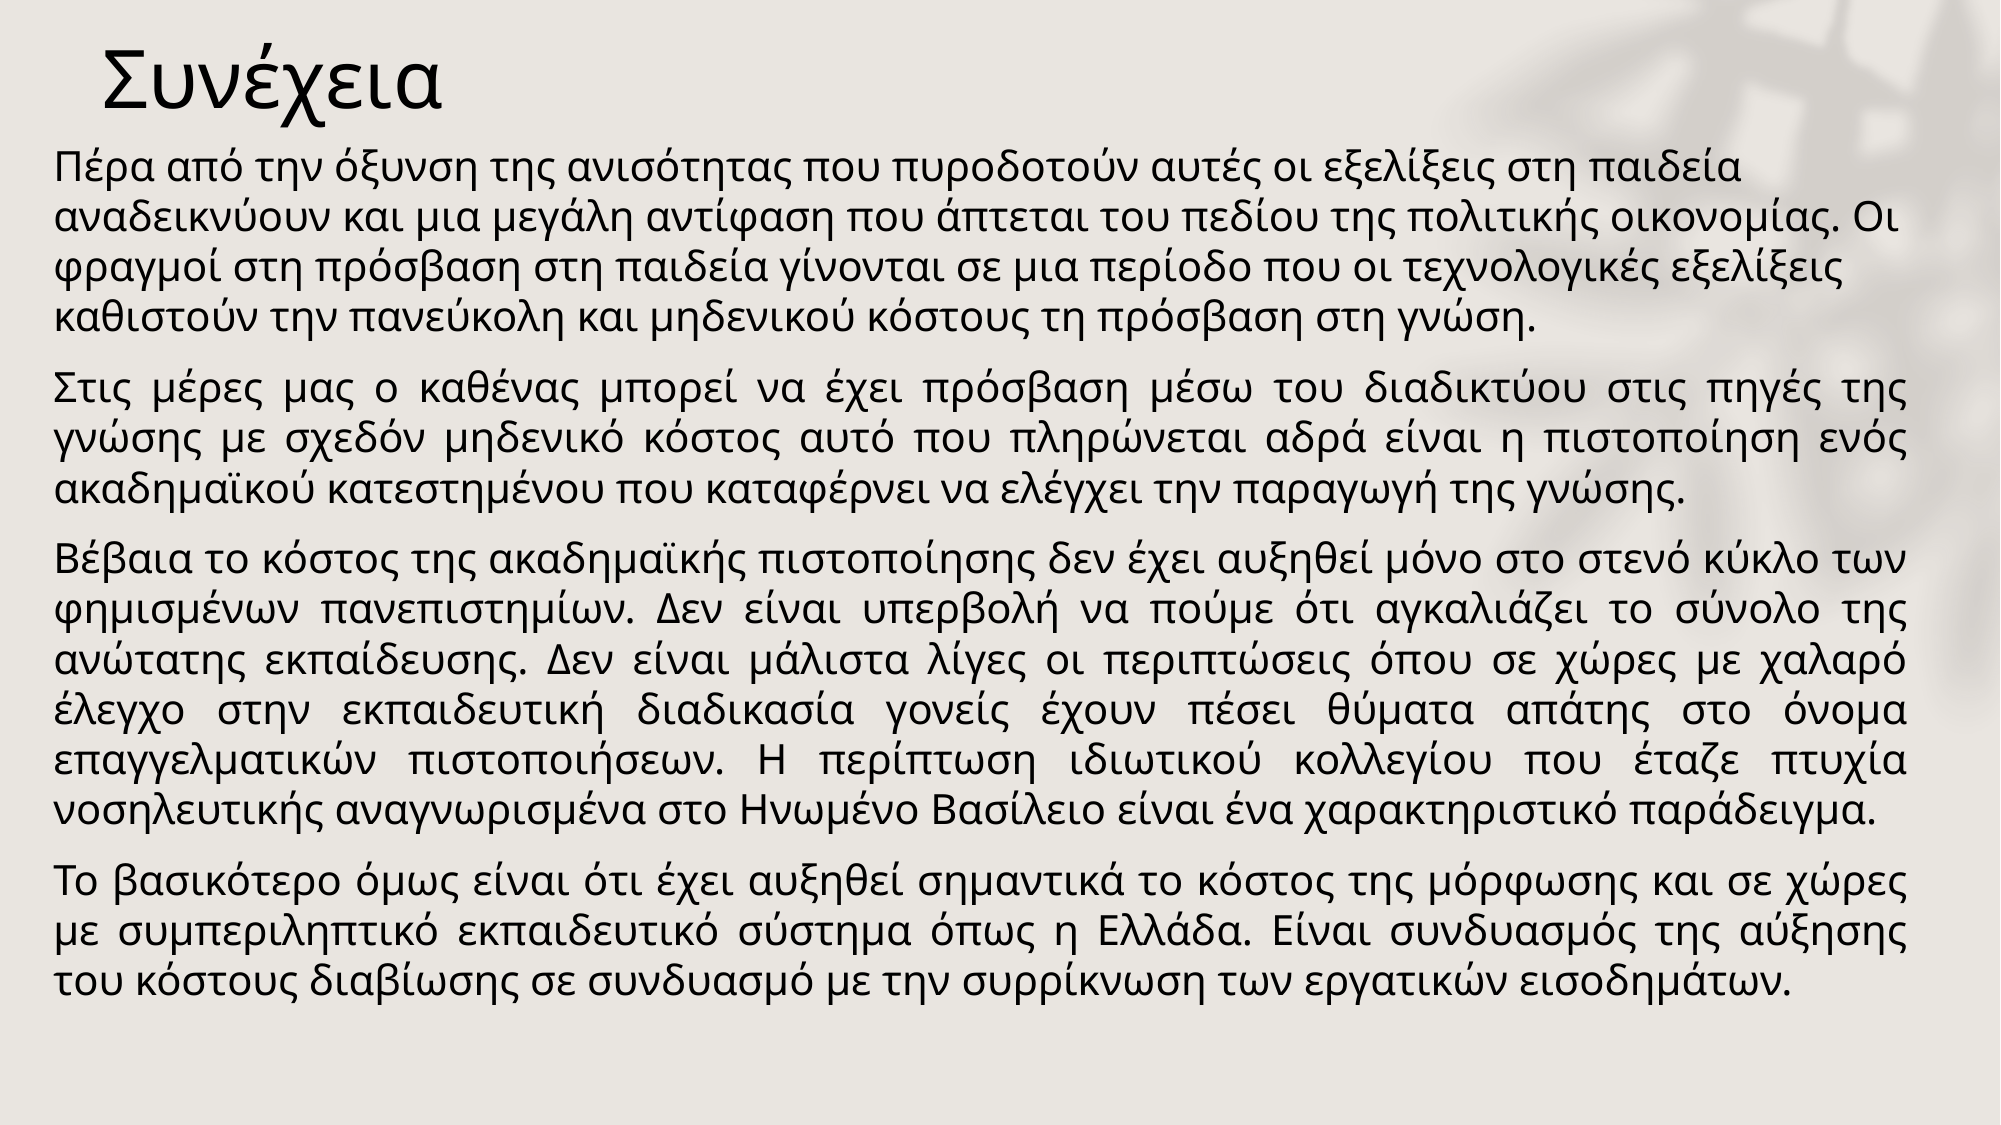

# Συνέχεια
Πέρα από την όξυνση της ανισότητας που πυροδοτούν αυτές οι εξελίξεις στη παιδεία αναδεικνύουν και μια μεγάλη αντίφαση που άπτεται του πεδίου της πολιτικής οικονομίας. Οι φραγμοί στη πρόσβαση στη παιδεία γίνονται σε μια περίοδο που οι τεχνολογικές εξελίξεις καθιστούν την πανεύκολη και μηδενικού κόστους τη πρόσβαση στη γνώση.
Στις μέρες μας ο καθένας μπορεί να έχει πρόσβαση μέσω του διαδικτύου στις πηγές της γνώσης με σχεδόν μηδενικό κόστος αυτό που πληρώνεται αδρά είναι η πιστοποίηση ενός ακαδημαϊκού κατεστημένου που καταφέρνει να ελέγχει την παραγωγή της γνώσης.
Βέβαια το κόστος της ακαδημαϊκής πιστοποίησης δεν έχει αυξηθεί μόνο στο στενό κύκλο των φημισμένων πανεπιστημίων. Δεν είναι υπερβολή να πούμε ότι αγκαλιάζει το σύνολο της ανώτατης εκπαίδευσης. Δεν είναι μάλιστα λίγες οι περιπτώσεις όπου σε χώρες με χαλαρό έλεγχο στην εκπαιδευτική διαδικασία γονείς έχουν πέσει θύματα απάτης στο όνομα επαγγελματικών πιστοποιήσεων. Η περίπτωση ιδιωτικού κολλεγίου που έταζε πτυχία νοσηλευτικής αναγνωρισμένα στο Ηνωμένο Βασίλειο είναι ένα χαρακτηριστικό παράδειγμα.
Το βασικότερο όμως είναι ότι έχει αυξηθεί σημαντικά το κόστος της μόρφωσης και σε χώρες με συμπεριληπτικό εκπαιδευτικό σύστημα όπως η Ελλάδα. Είναι συνδυασμός της αύξησης του κόστους διαβίωσης σε συνδυασμό με την συρρίκνωση των εργατικών εισοδημάτων.